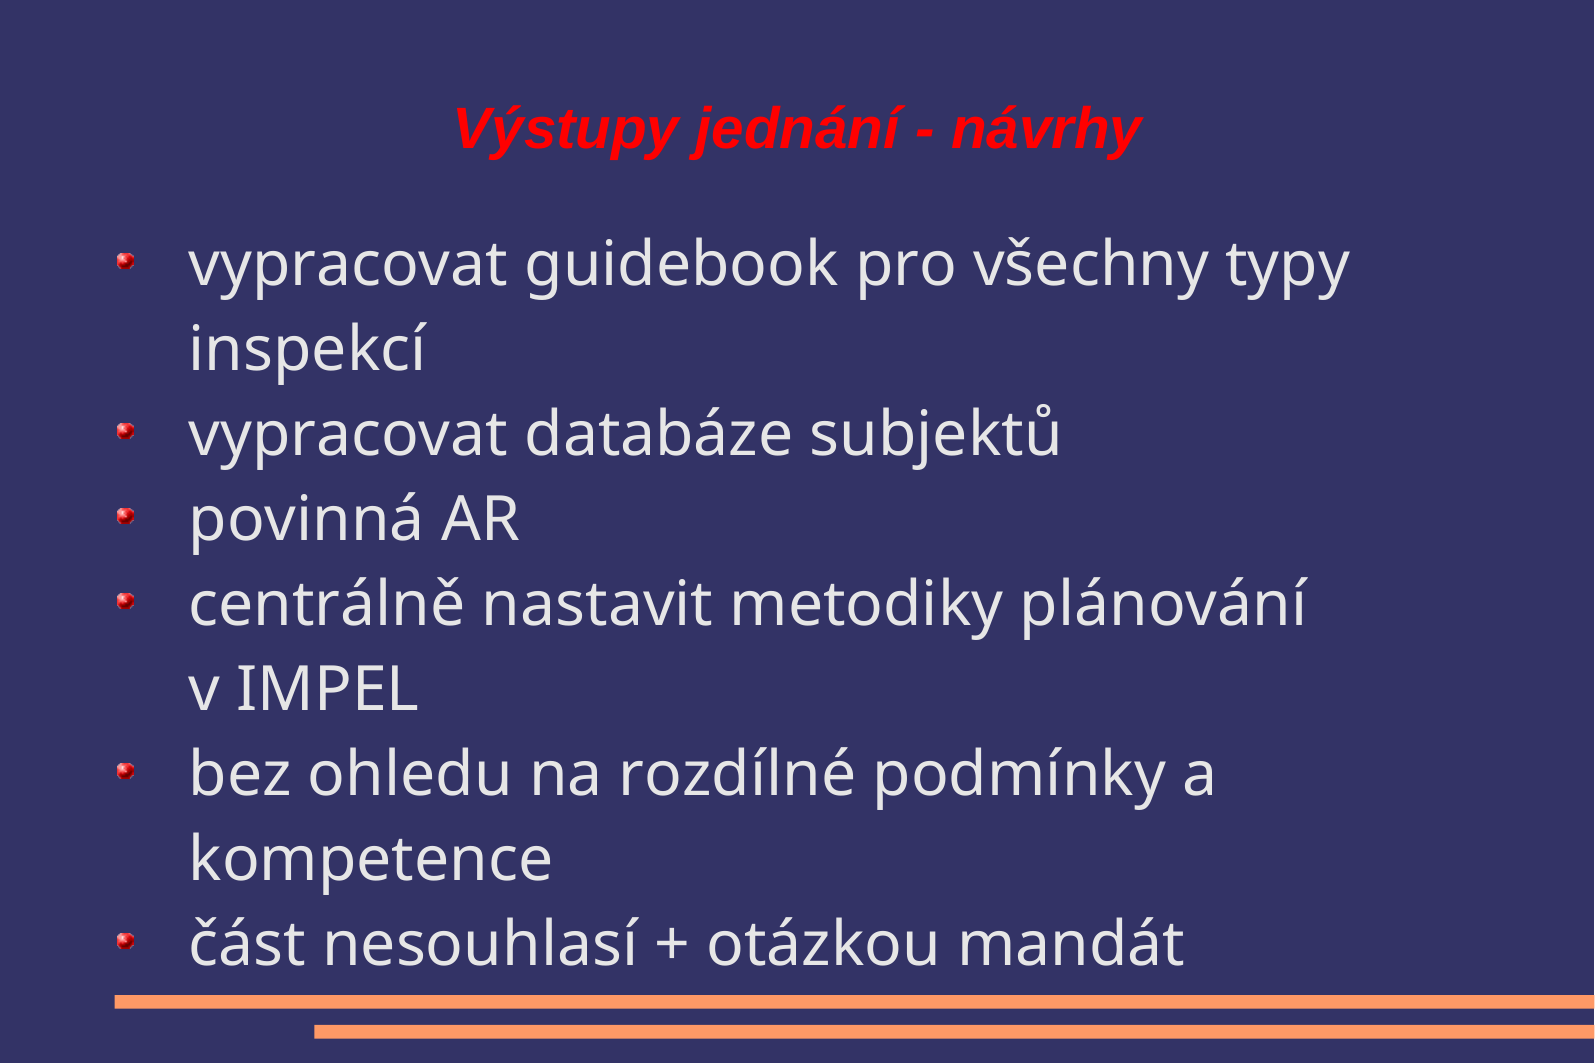

# Výstupy jednání - návrhy
vypracovat guidebook pro všechny typy
inspekcí
vypracovat databáze subjektů
povinná AR
centrálně nastavit metodiky plánování
v IMPEL
bez ohledu na rozdílné podmínky a
kompetence
část nesouhlasí + otázkou mandát